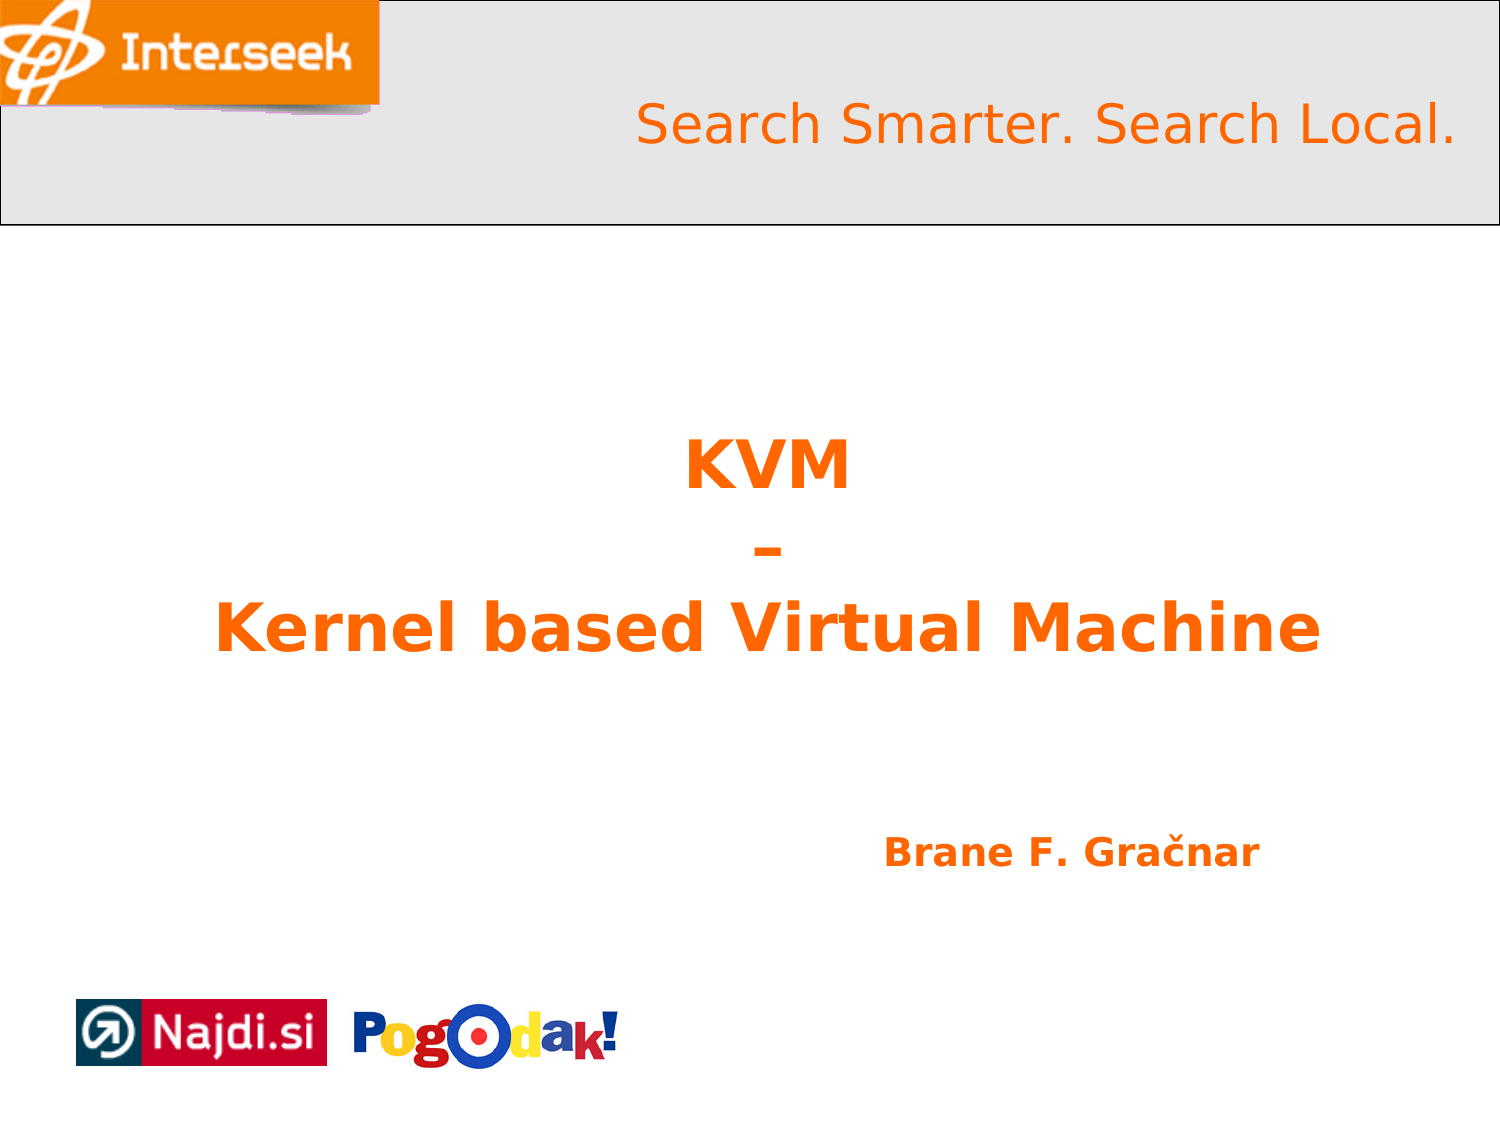

# Search Smarter. Search Local.
KVM
–
Kernel based Virtual Machine
Brane F. Gračnar